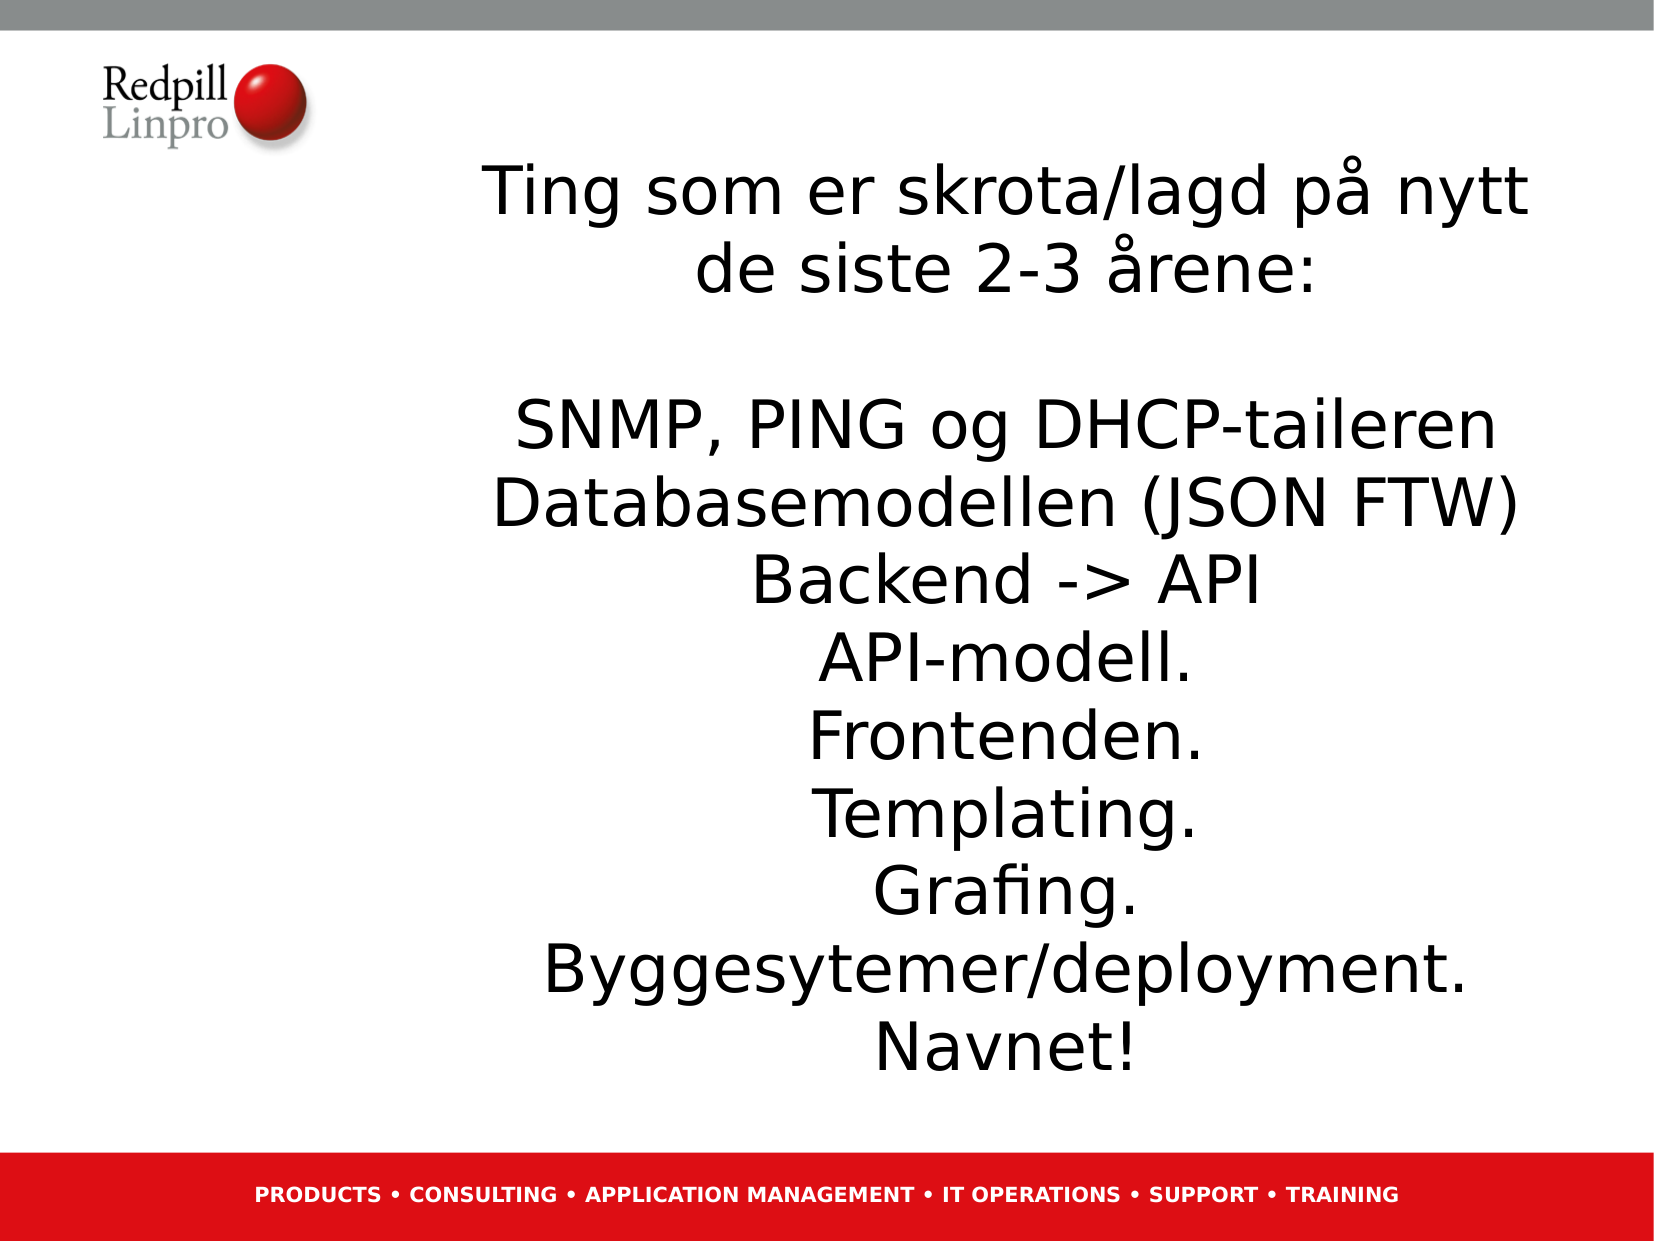

# Ting som er skrota/lagd på nytt de siste 2-3 årene:
SNMP, PING og DHCP-taileren
Databasemodellen (JSON FTW)
Backend -> API
API-modell.
Frontenden.
Templating.
Grafing.
Byggesytemer/deployment.
Navnet!